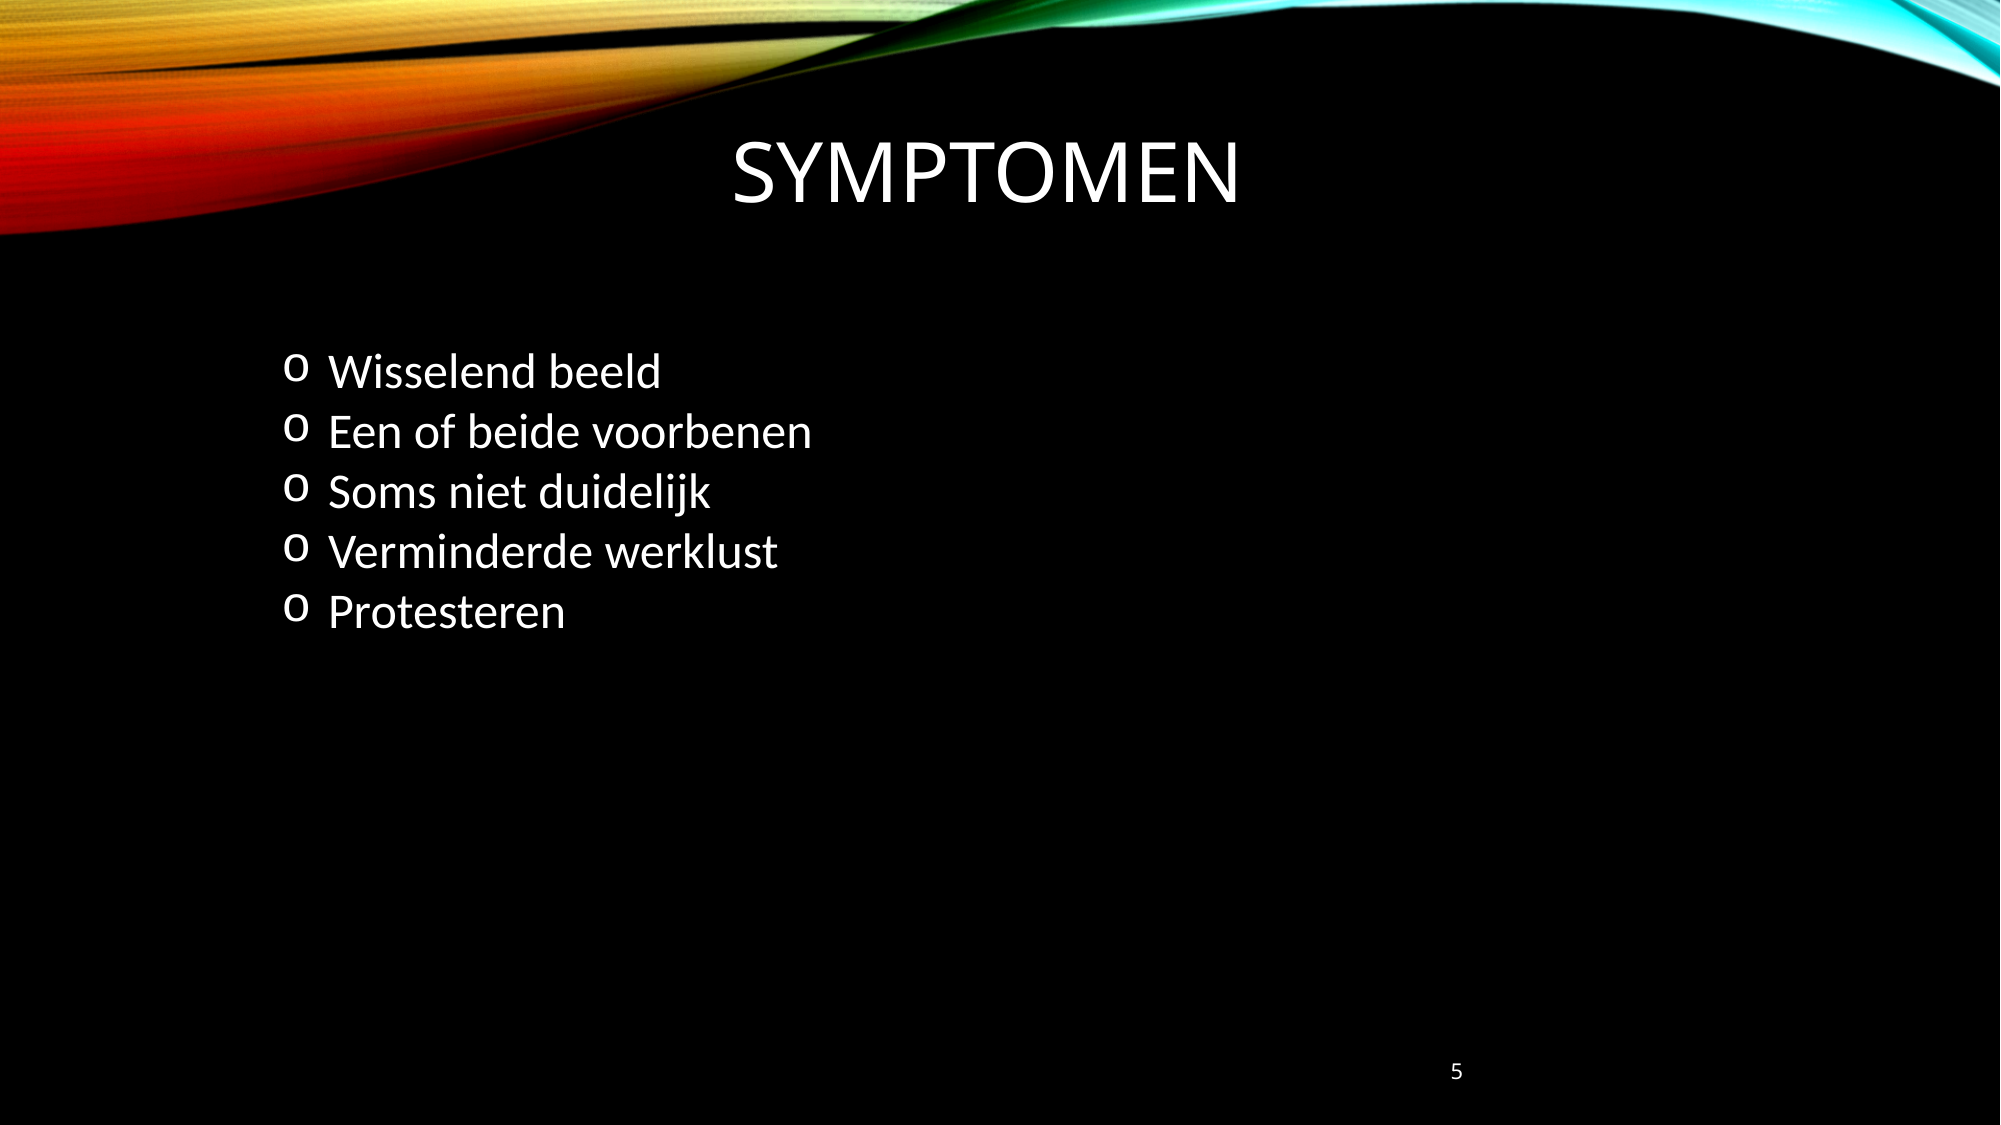

# symptomen
Wisselend beeld
Een of beide voorbenen
Soms niet duidelijk
Verminderde werklust
Protesteren